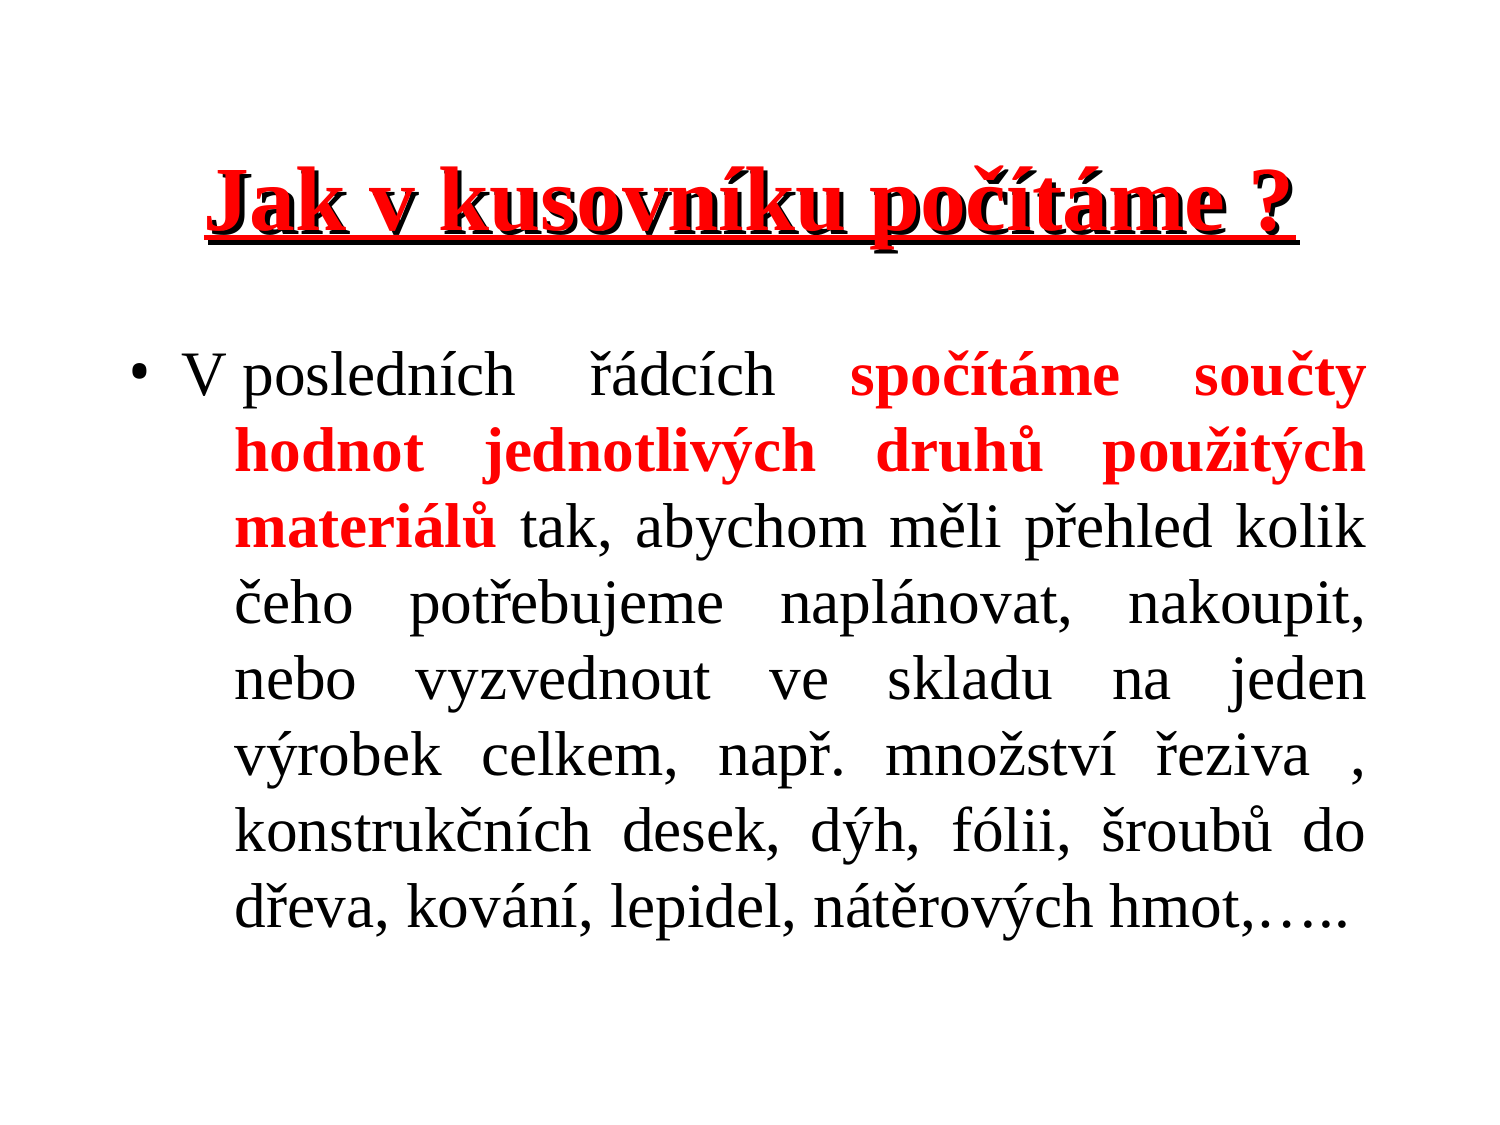

# Jak v kusovníku počítáme ?
V posledních řádcích spočítáme součty hodnot jednotlivých druhů použitých materiálů tak, abychom měli přehled kolik čeho potřebujeme naplánovat, nakoupit, nebo vyzvednout ve skladu na jeden výrobek celkem, např. množství řeziva , konstrukčních desek, dýh, fólii, šroubů do dřeva, kování, lepidel, nátěrových hmot,…..